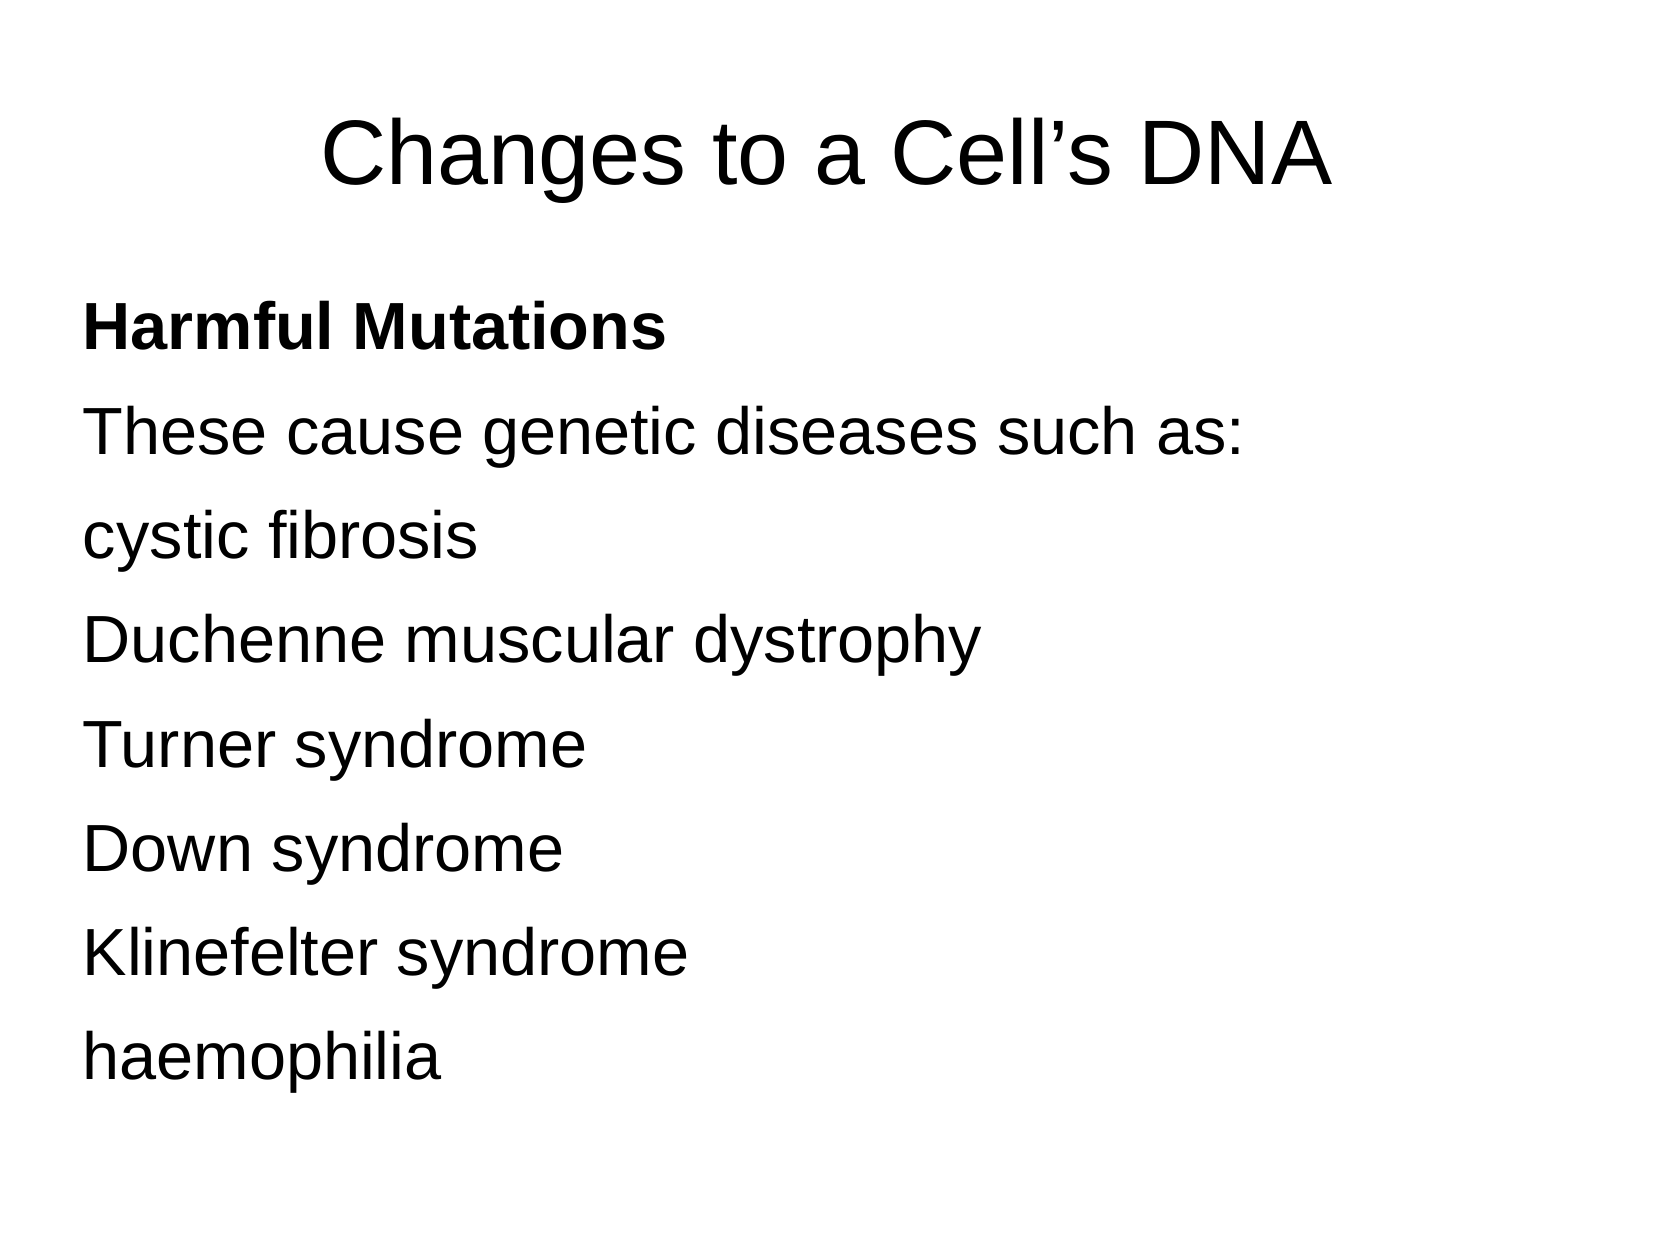

# Changes to a Cell’s DNA
Harmful Mutations
These cause genetic diseases such as:
cystic fibrosis
Duchenne muscular dystrophy
Turner syndrome
Down syndrome
Klinefelter syndrome
haemophilia